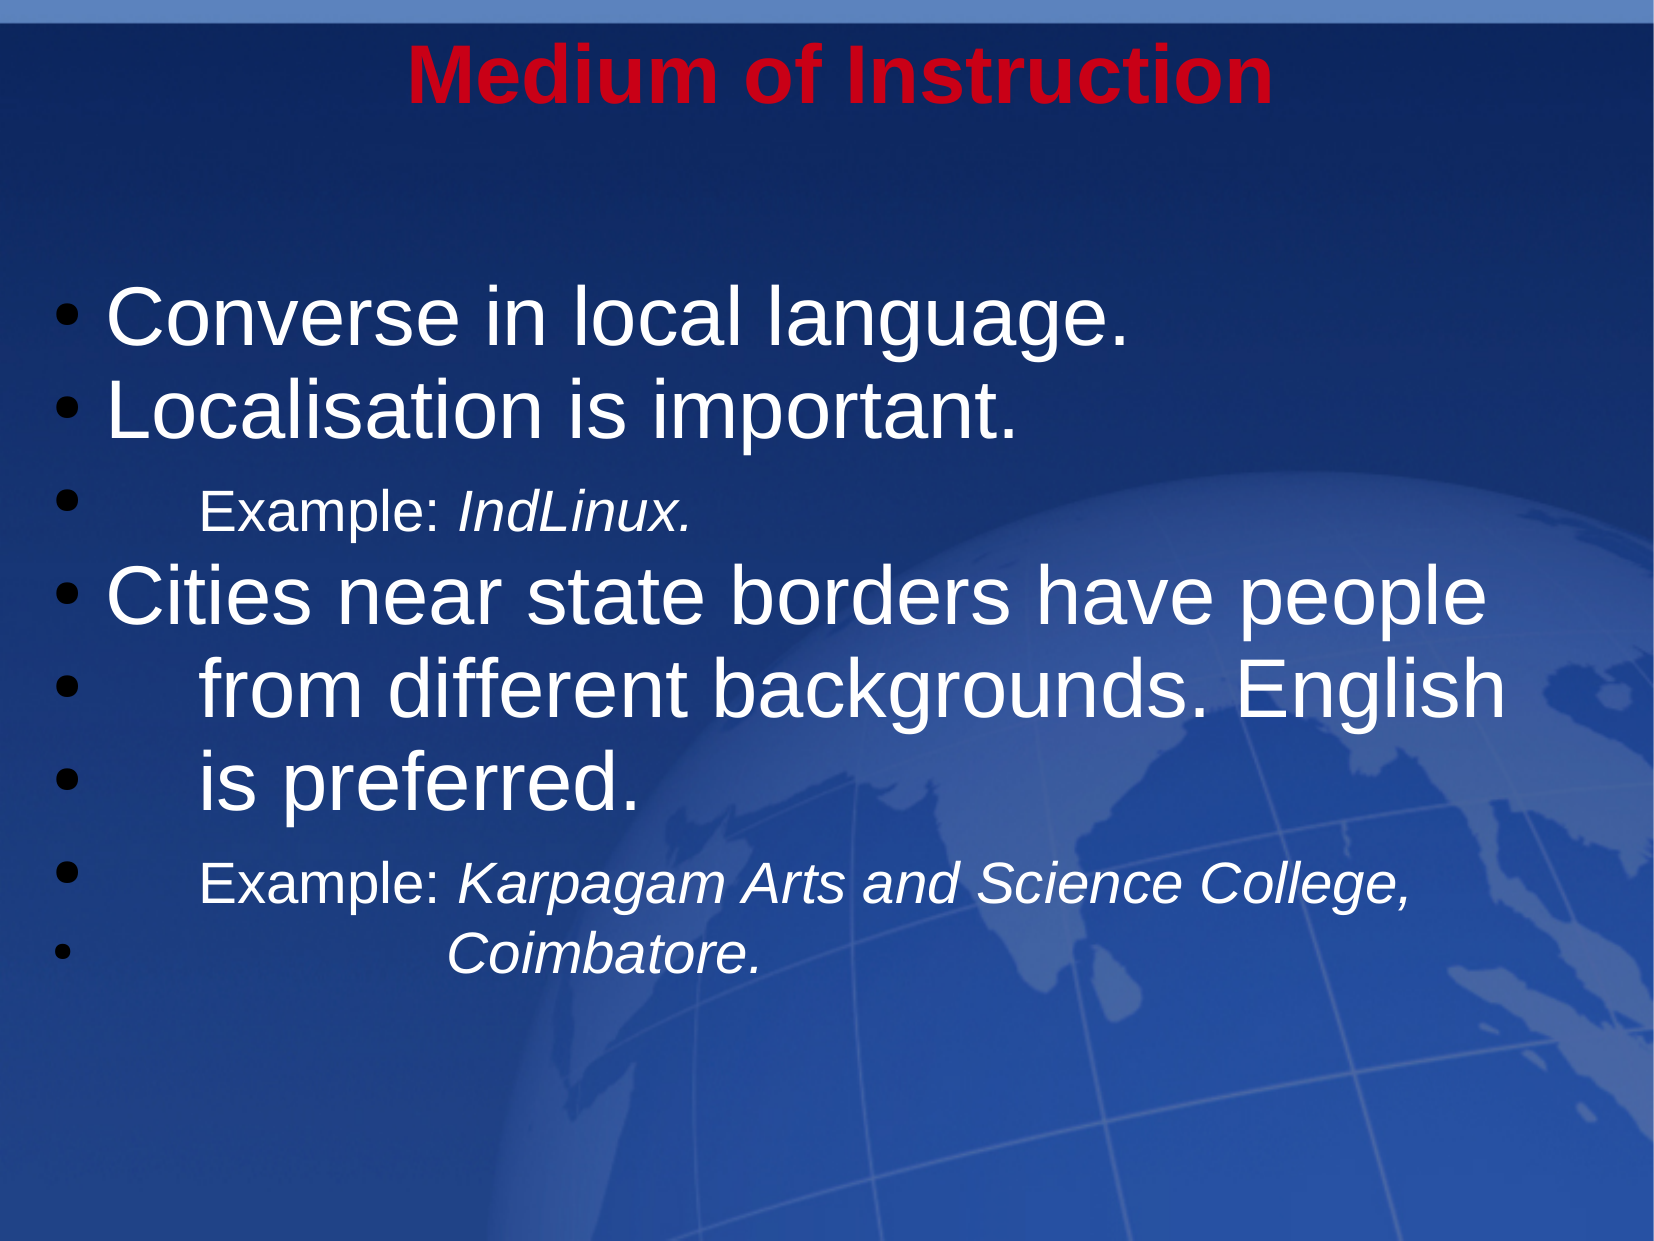

Medium of Instruction
 Converse in local language.
 Localisation is important.
 Example: IndLinux.
 Cities near state borders have people
 from different backgrounds. English
 is preferred.
 Example: Karpagam Arts and Science College,
 Coimbatore.